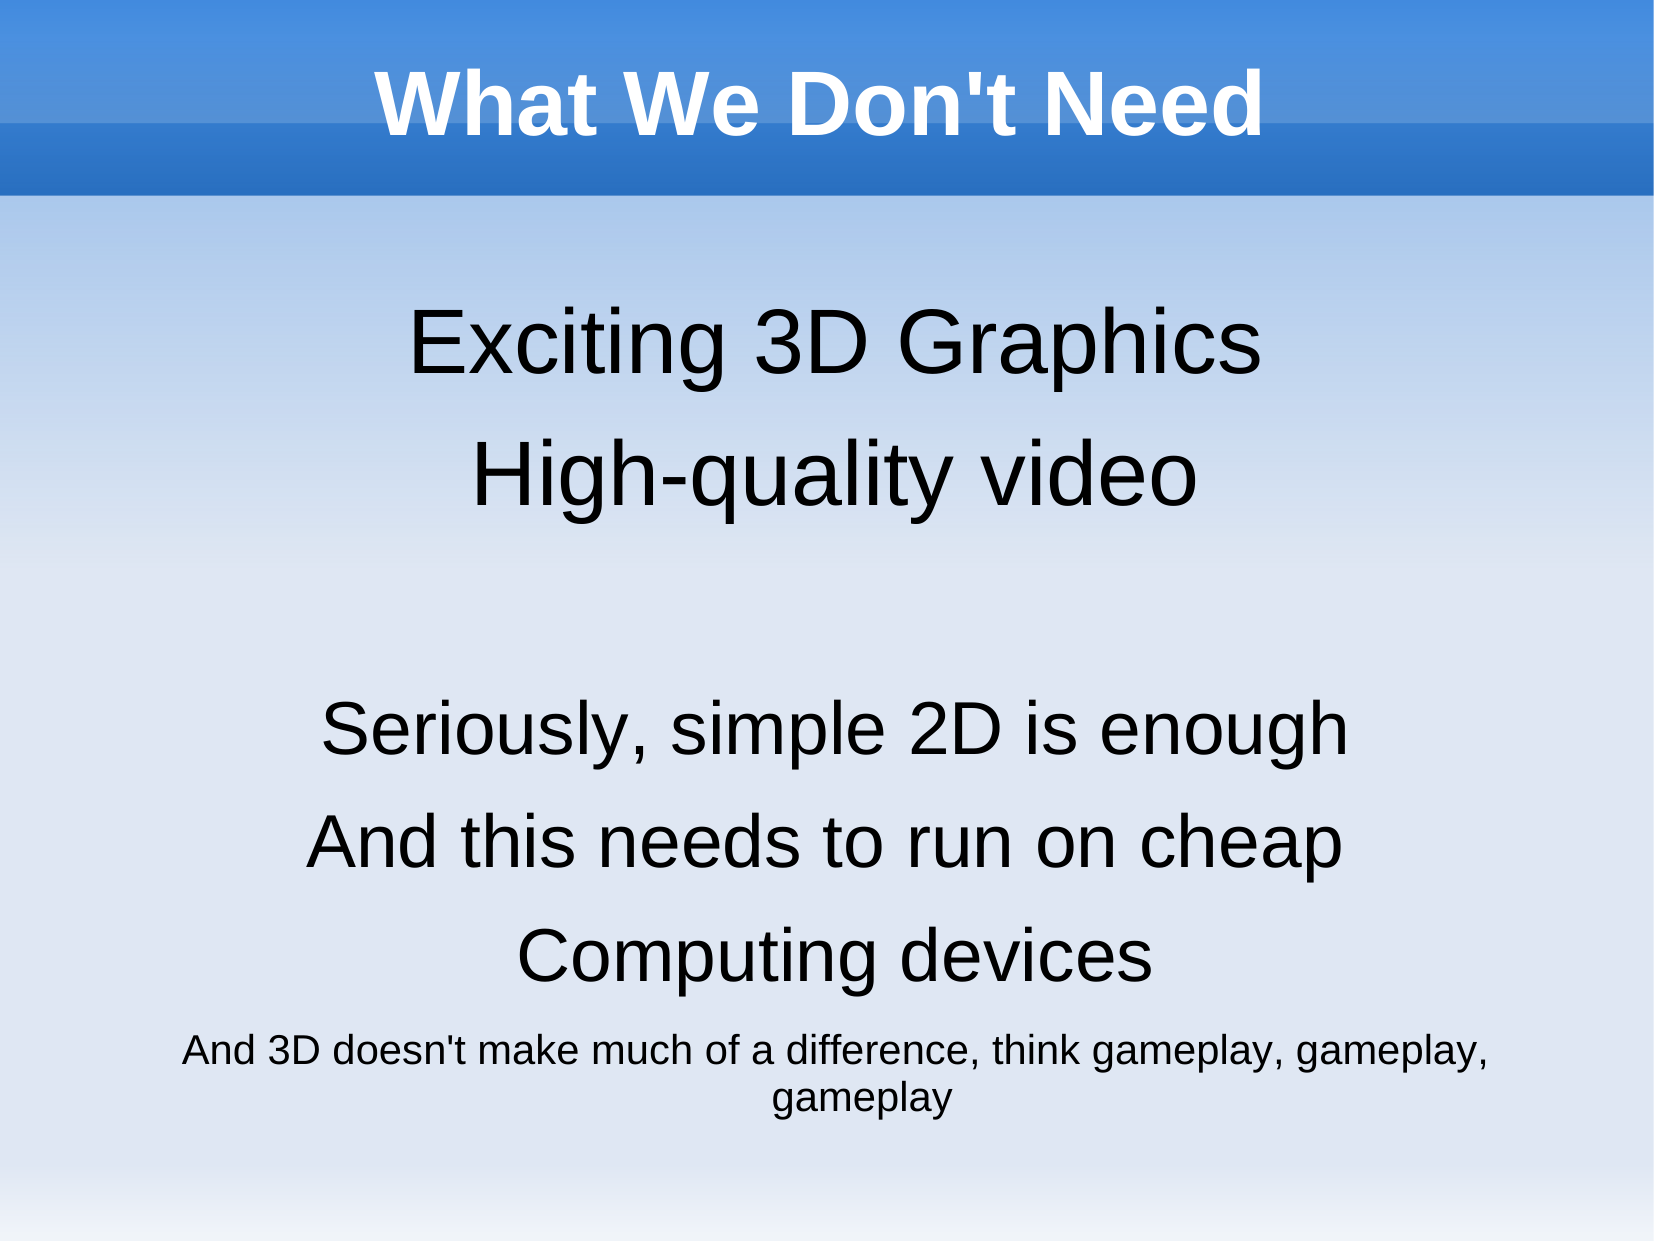

# What We Don't Need
Exciting 3D Graphics
High-quality video
Seriously, simple 2D is enough
And this needs to run on cheap
Computing devices
And 3D doesn't make much of a difference, think gameplay, gameplay, gameplay